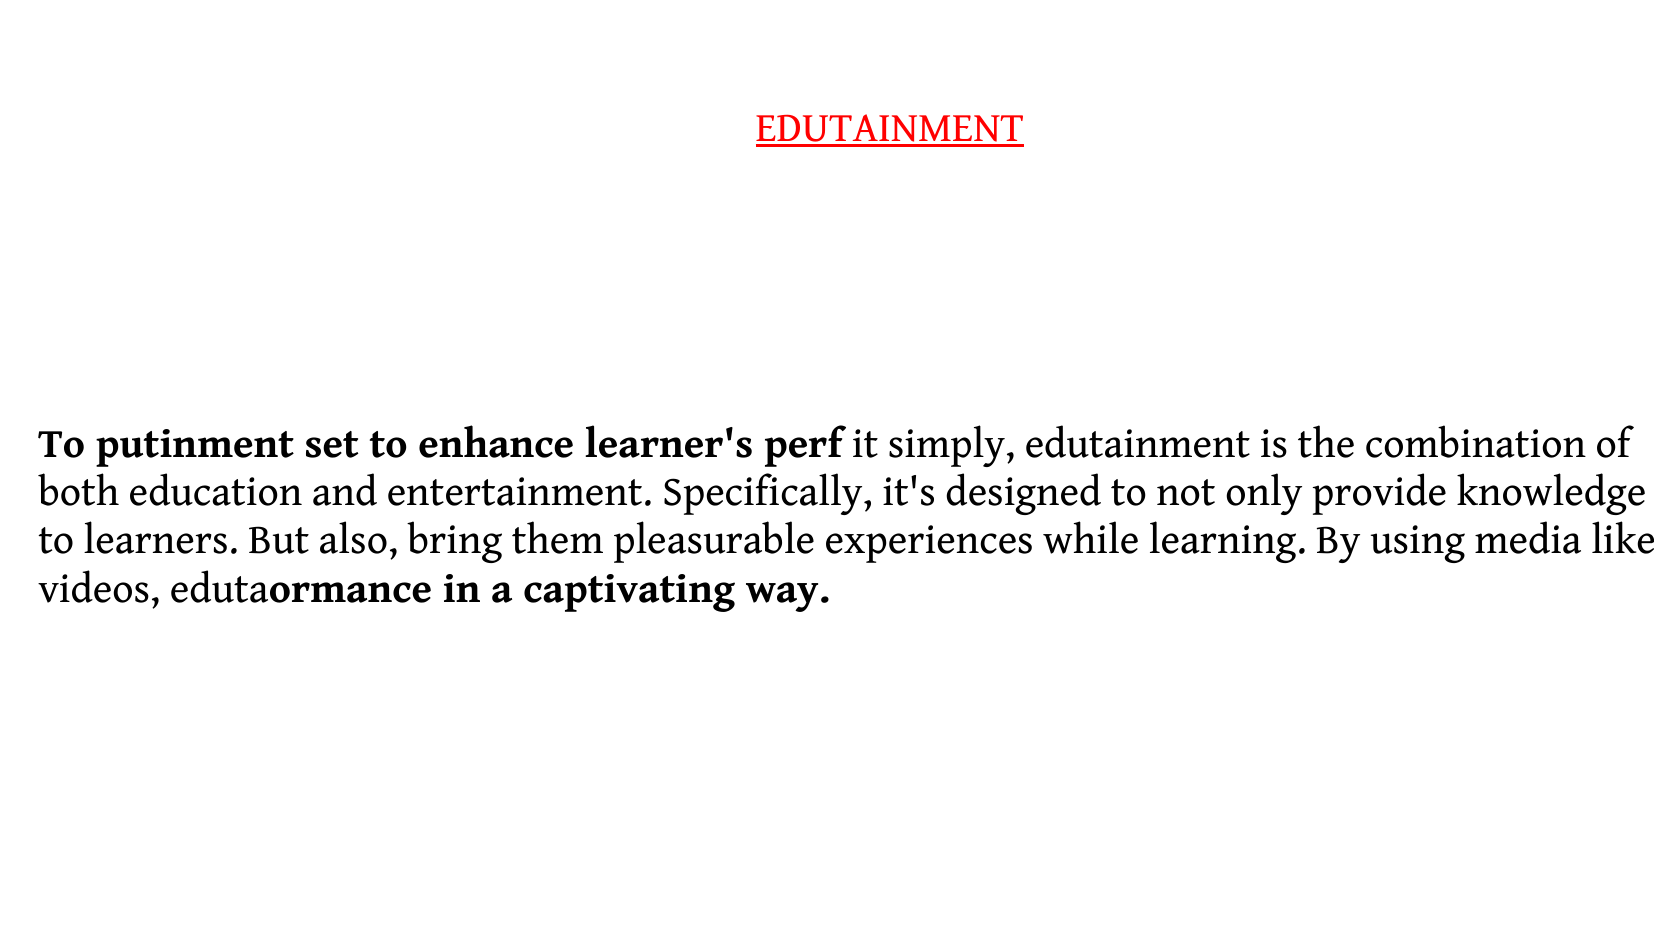

# EDUTAINMENT
To putinment set to enhance learner's perf it simply, edutainment is the combination of both education and entertainment. Specifically, it's designed to not only provide knowledge to learners. But also, bring them pleasurable experiences while learning. By using media like videos, edutaormance in a captivating way.